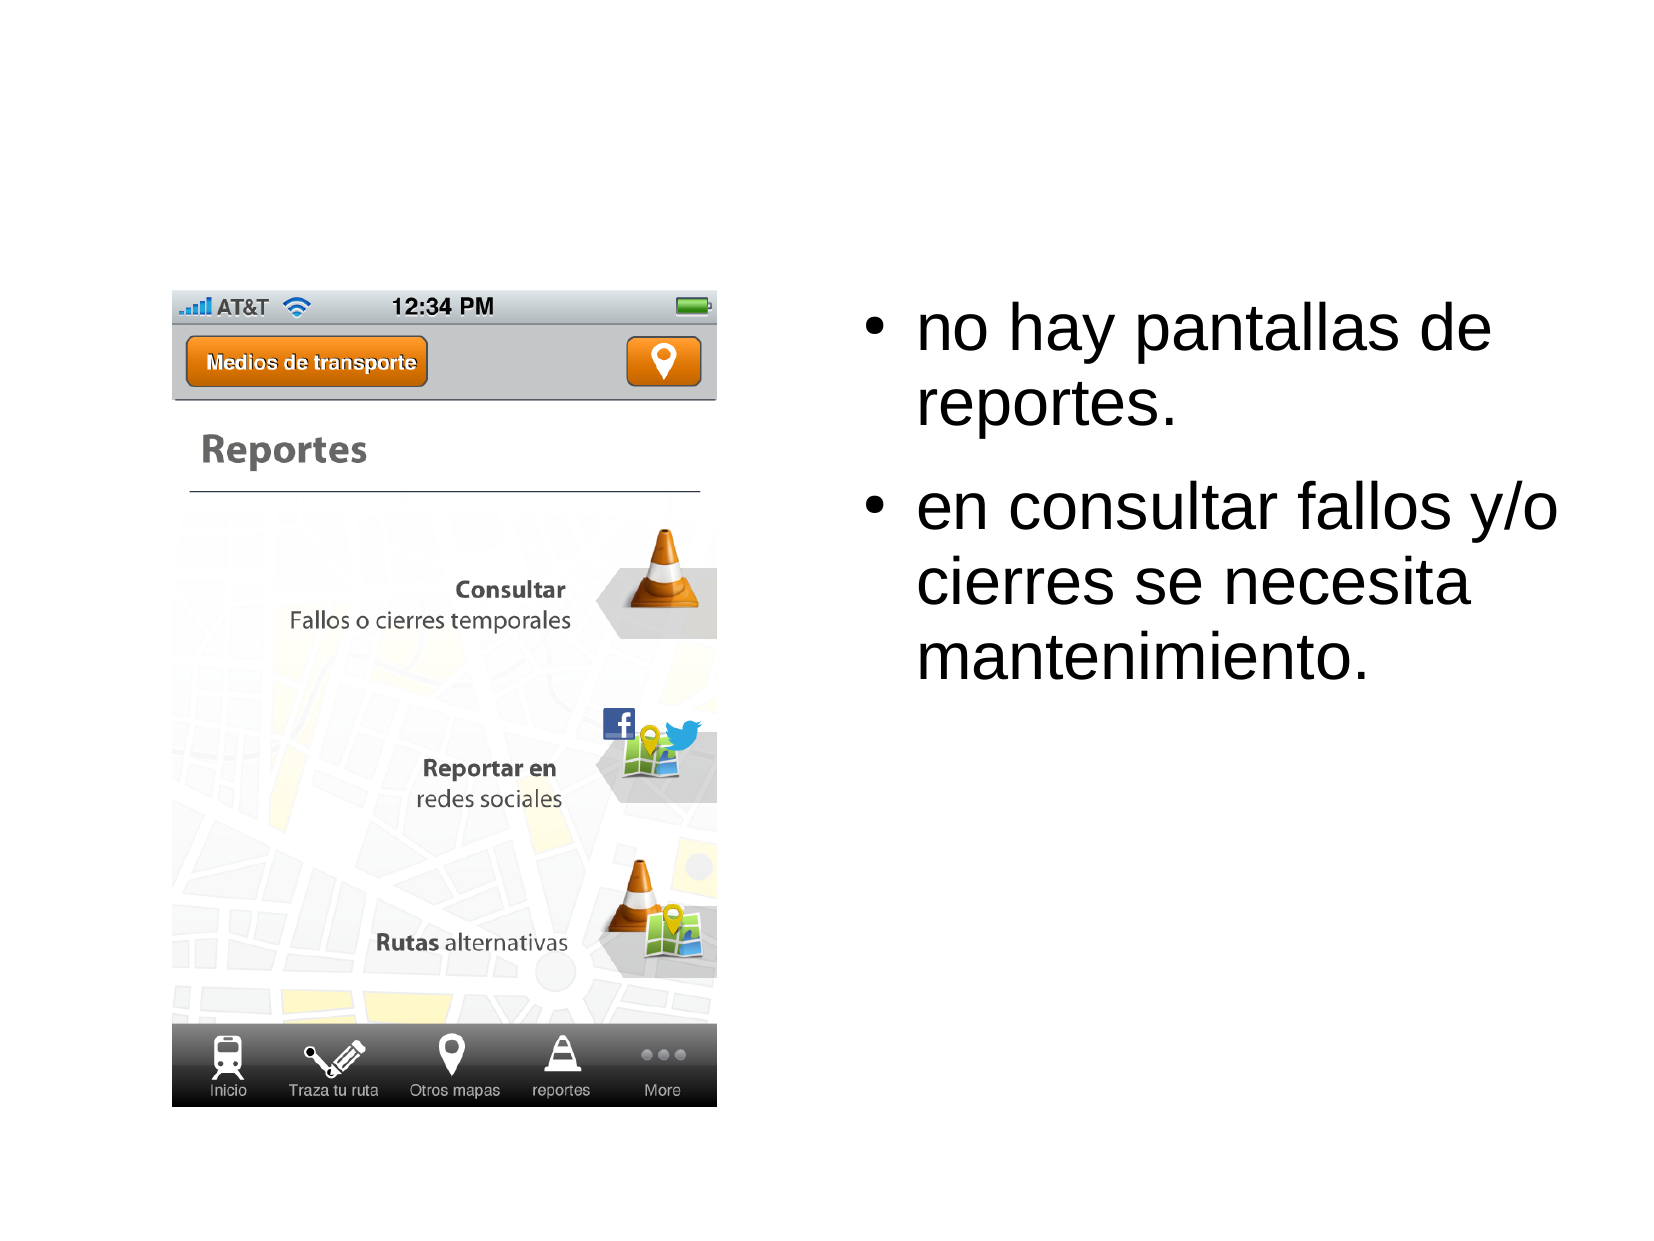

#
no hay pantallas de reportes.
en consultar fallos y/o cierres se necesita mantenimiento.